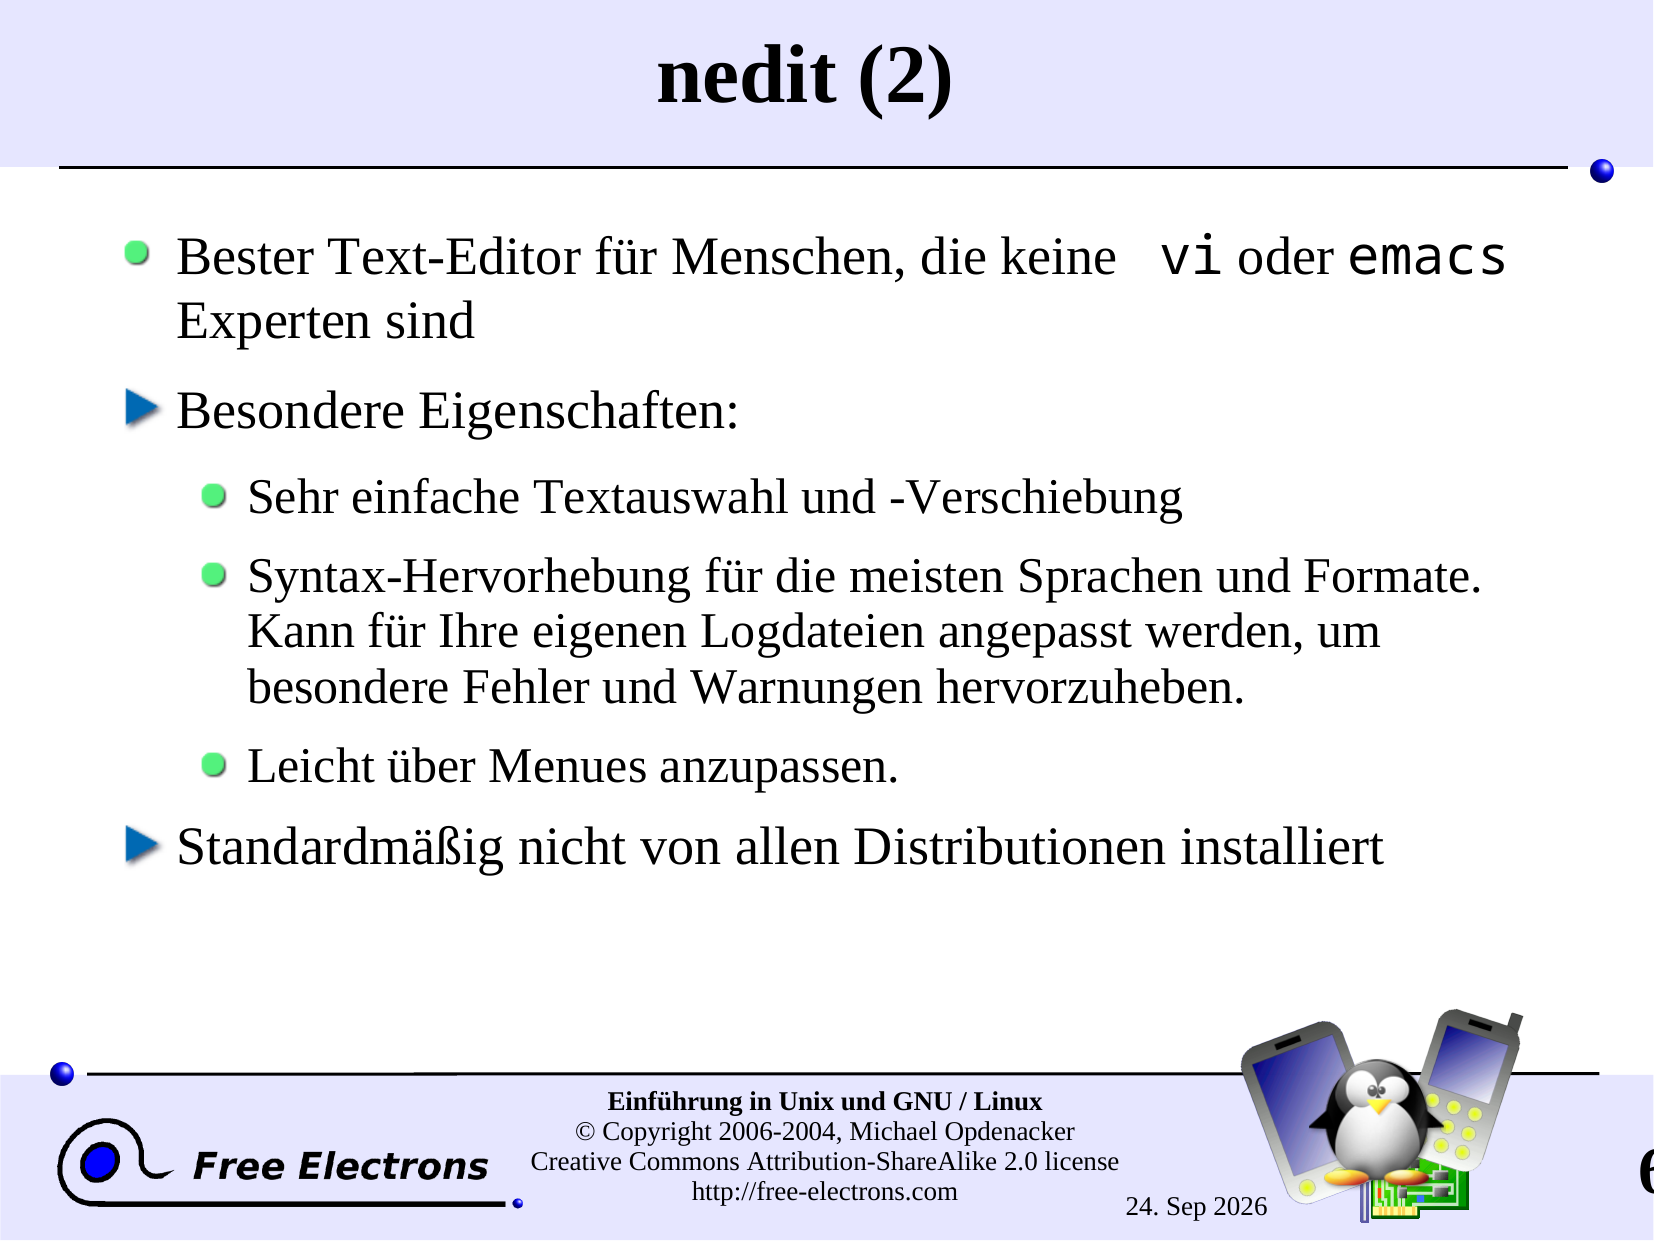

# nedit (2)
Bester Text-Editor für Menschen, die keine vi oder emacs Experten sind
Besondere Eigenschaften:
Sehr einfache Textauswahl und -Verschiebung
Syntax-Hervorhebung für die meisten Sprachen und Formate. Kann für Ihre eigenen Logdateien angepasst werden, um besondere Fehler und Warnungen hervorzuheben.
Leicht über Menues anzupassen.
Standardmäßig nicht von allen Distributionen installiert